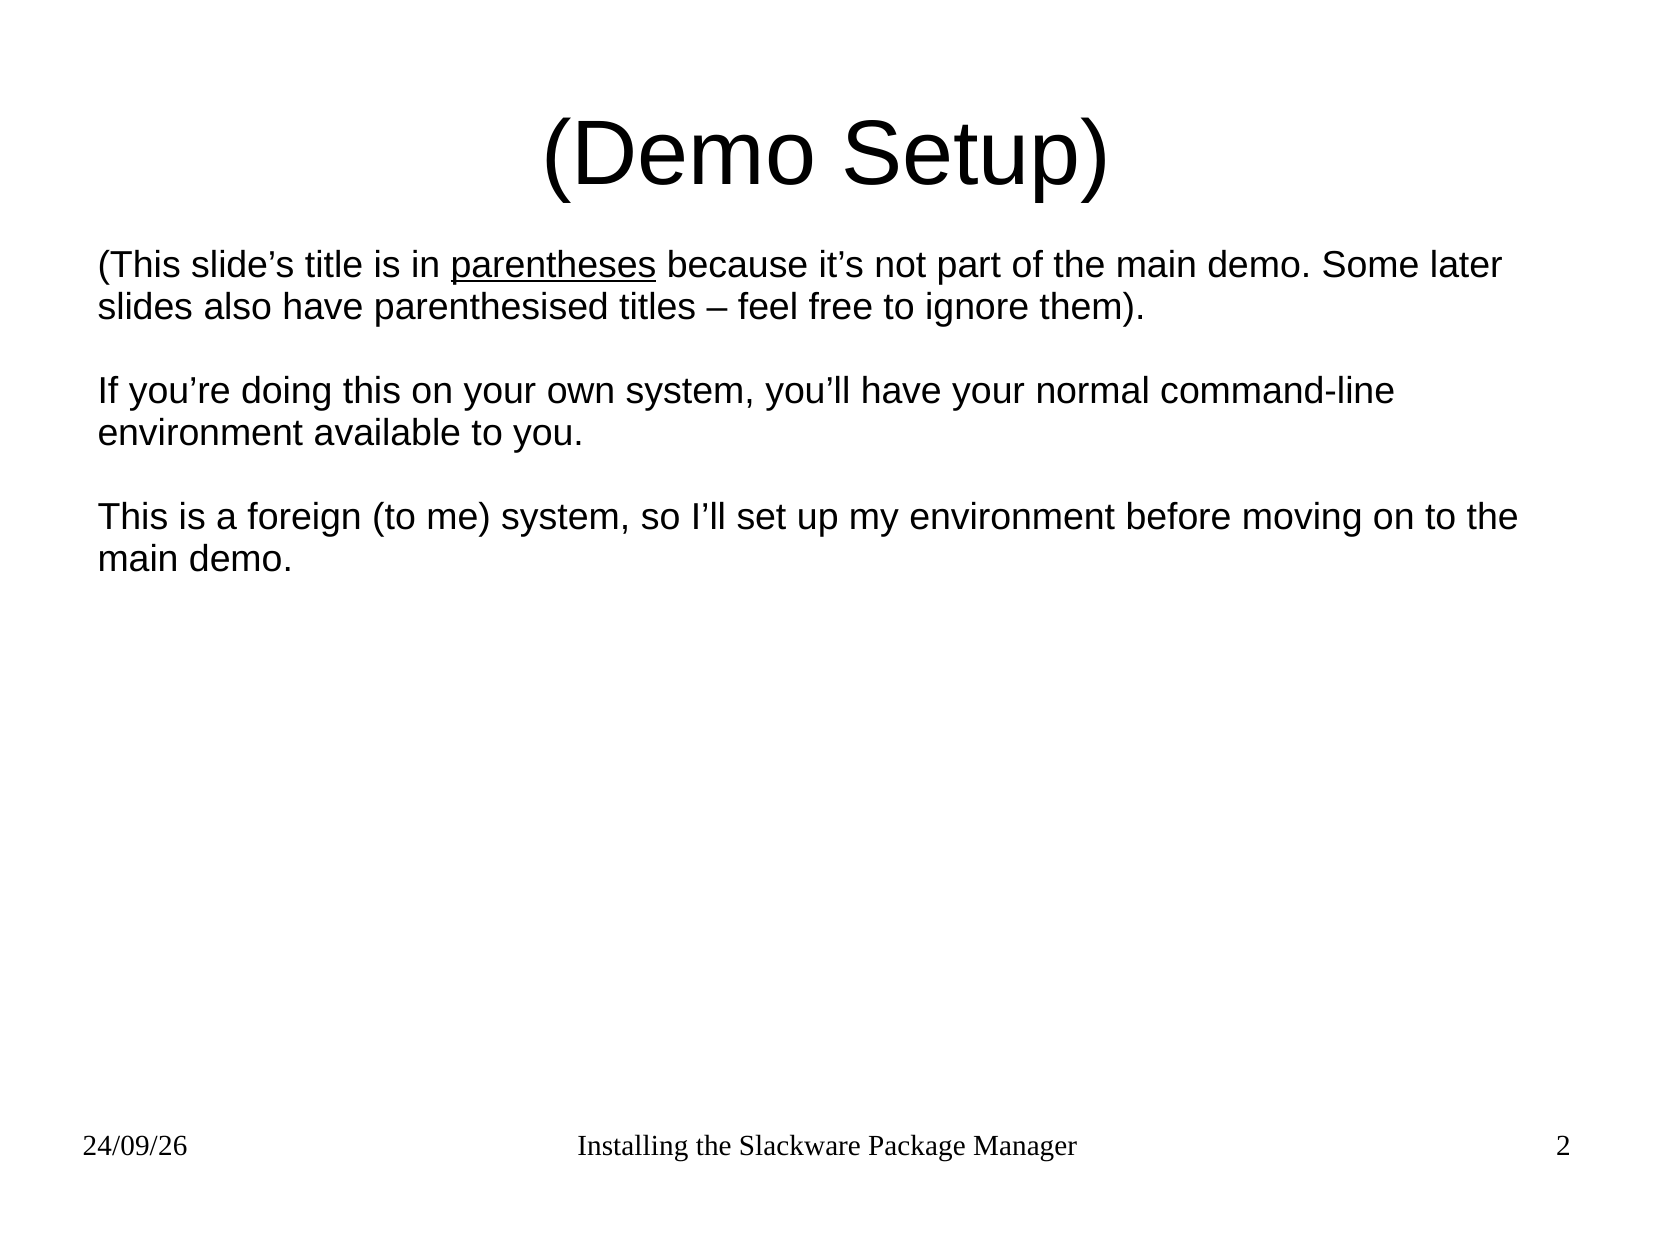

# (Demo Setup)
(This slide’s title is in parentheses because it’s not part of the main demo. Some later slides also have parenthesised titles – feel free to ignore them).
If you’re doing this on your own system, you’ll have your normal command-line environment available to you.
This is a foreign (to me) system, so I’ll set up my environment before moving on to the main demo.
Installing the Slackware Package Manager
2